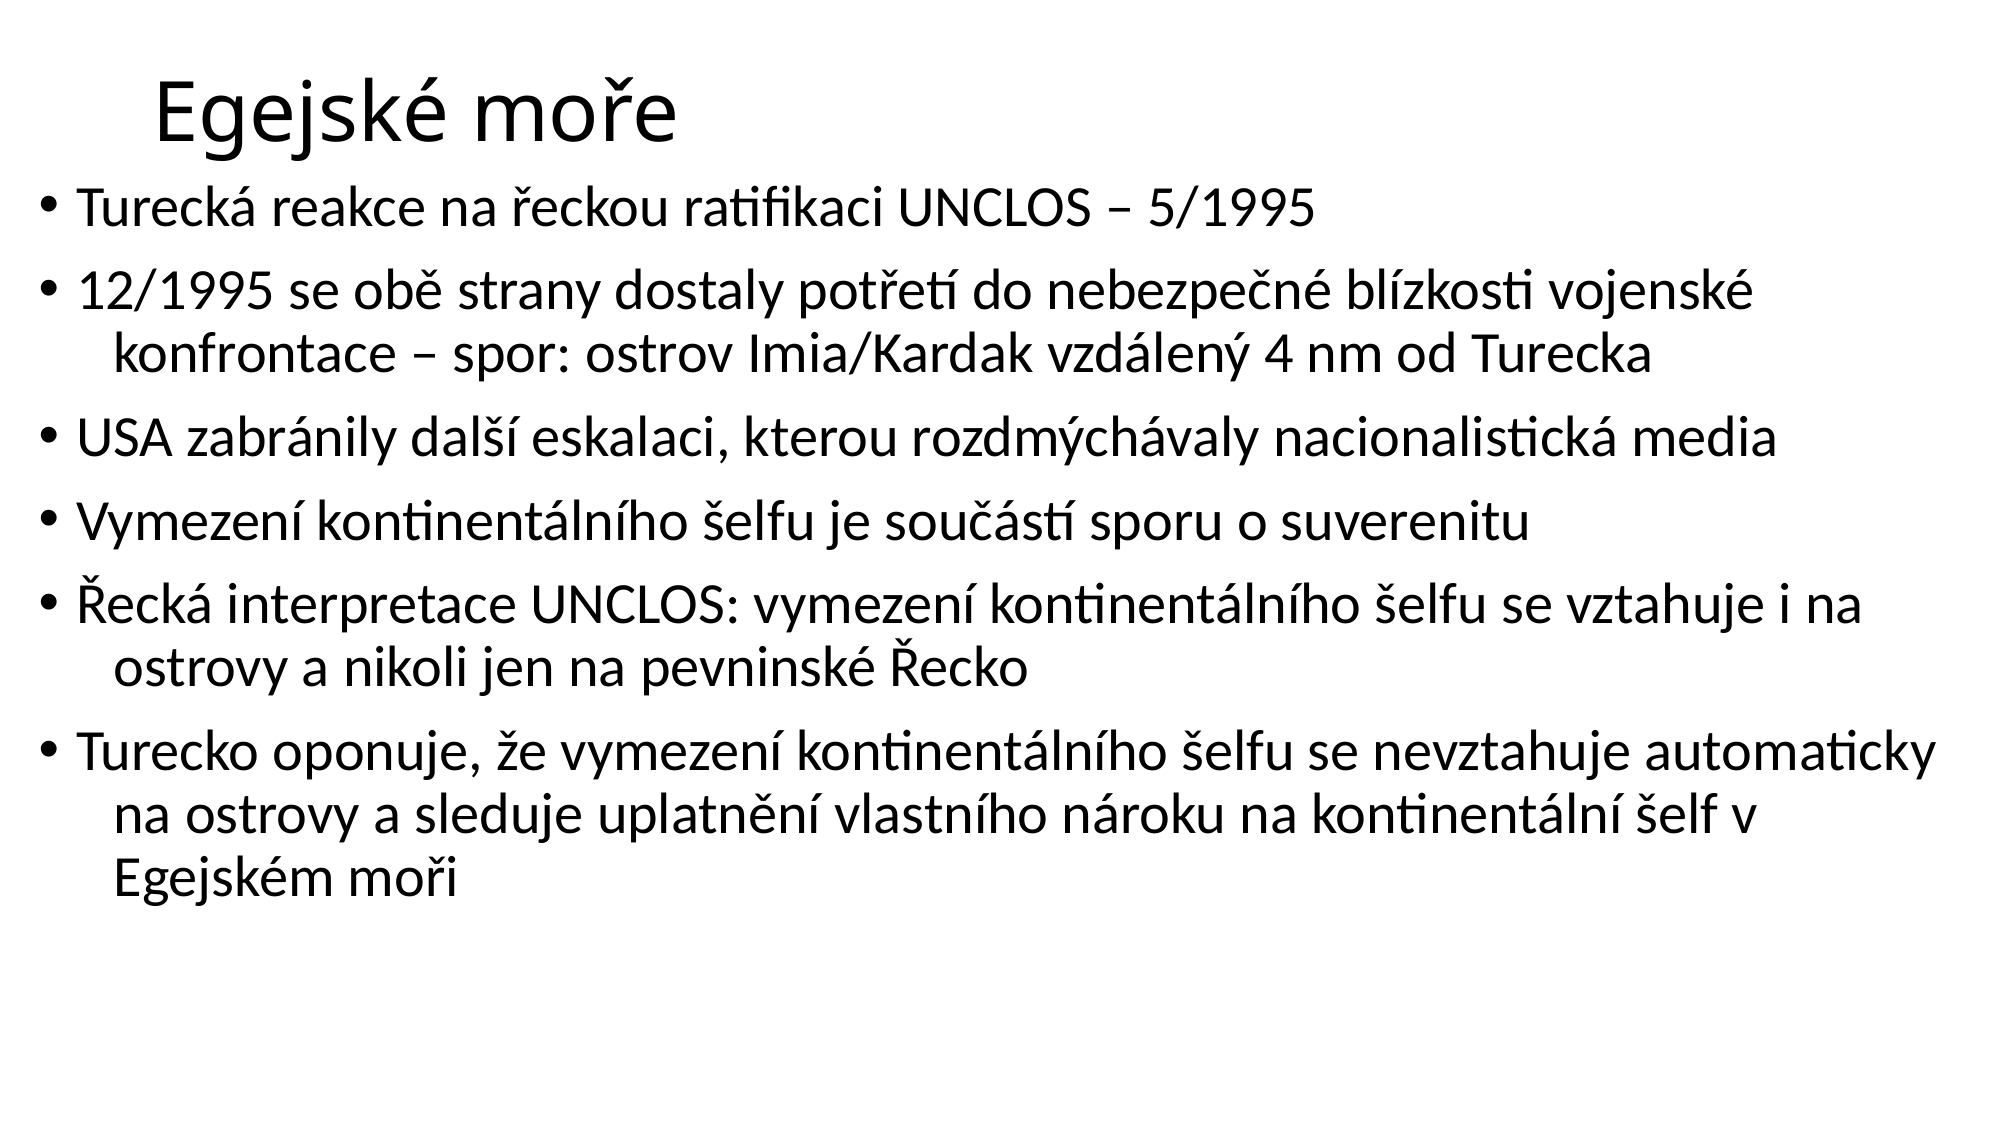

# Egejské moře
Turecká reakce na řeckou ratifikaci UNCLOS – 5/1995
12/1995 se obě strany dostaly potřetí do nebezpečné blízkosti vojenské konfrontace – spor: ostrov Imia/Kardak vzdálený 4 nm od Turecka
USA zabránily další eskalaci, kterou rozdmýchávaly nacionalistická media
Vymezení kontinentálního šelfu je součástí sporu o suverenitu
Řecká interpretace UNCLOS: vymezení kontinentálního šelfu se vztahuje i na ostrovy a nikoli jen na pevninské Řecko
Turecko oponuje, že vymezení kontinentálního šelfu se nevztahuje automaticky na ostrovy a sleduje uplatnění vlastního nároku na kontinentální šelf v Egejském moři